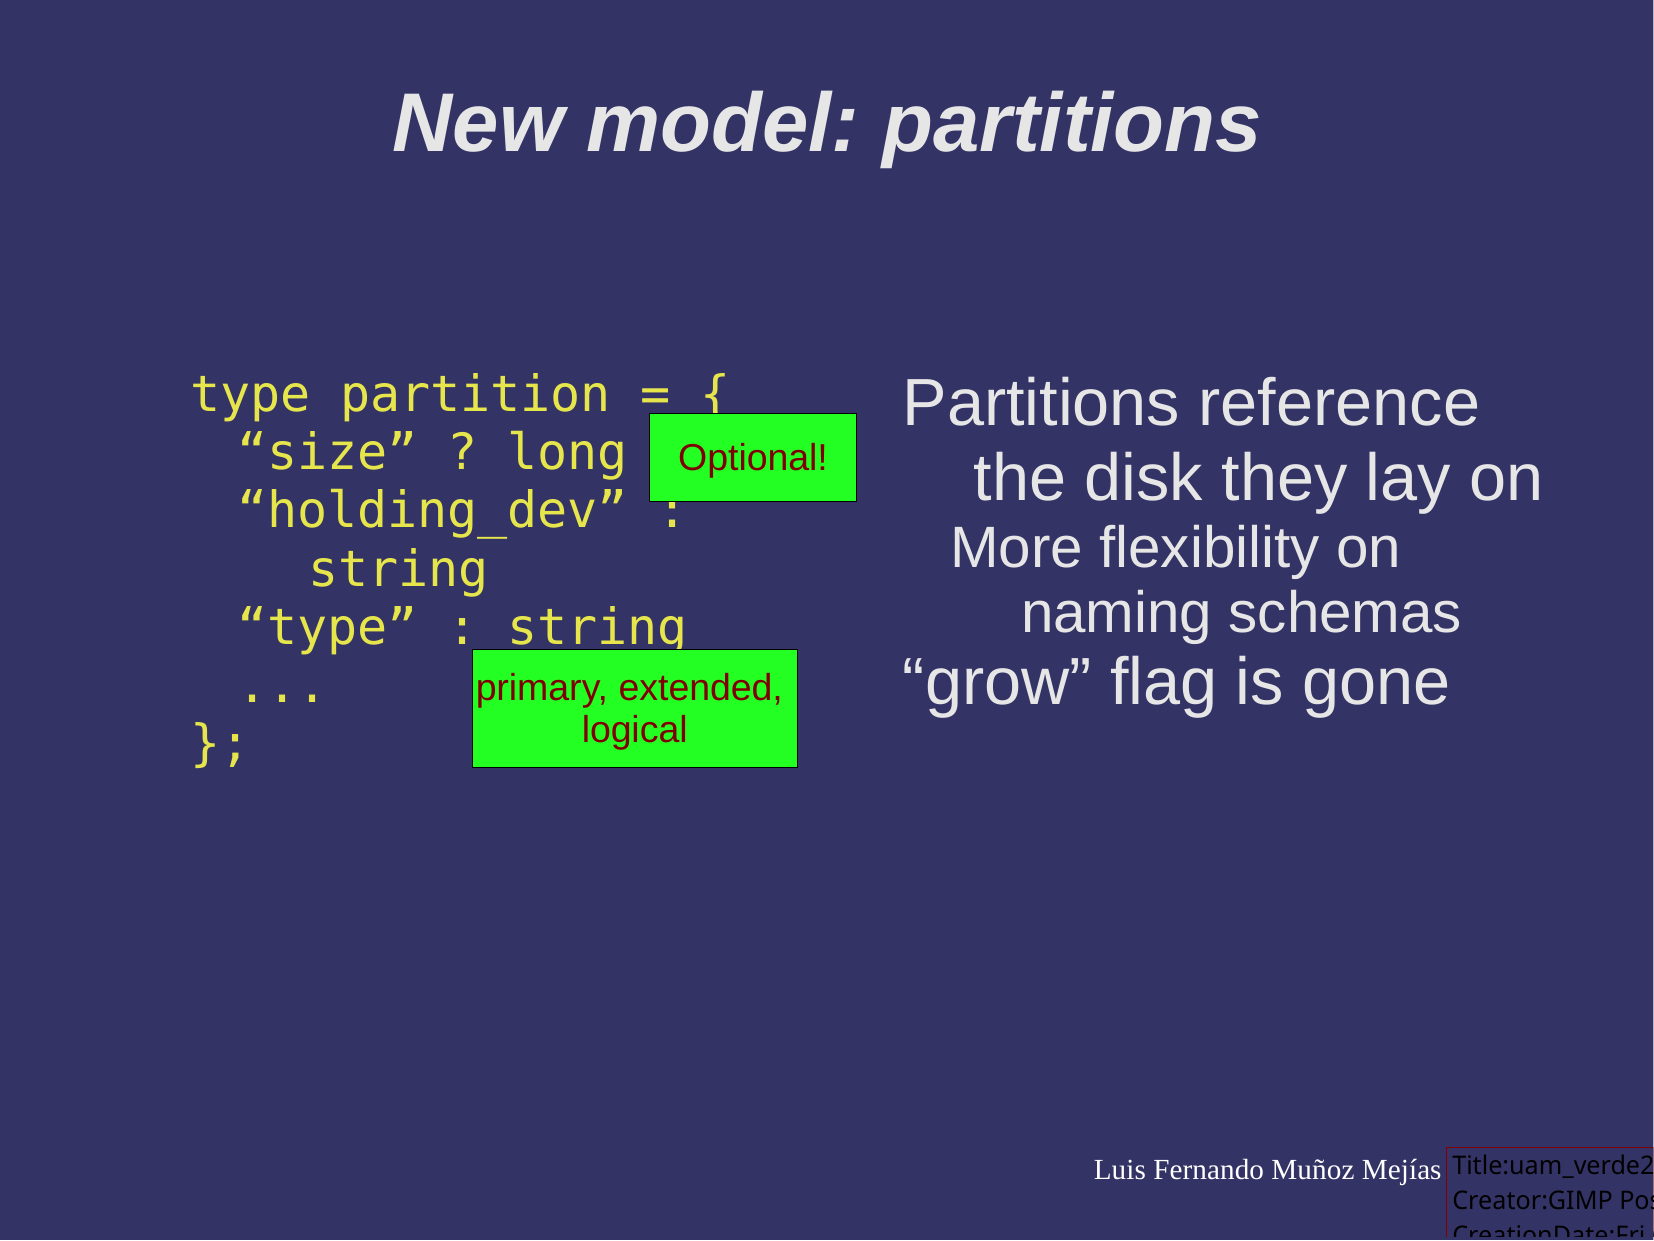

# New model: partitions
type partition = {
“size” ? long
“holding_dev” : string
“type” : string
...
};
Partitions reference the disk they lay on
More flexibility on naming schemas
“grow” flag is gone
Optional!
primary, extended,
logical
Luis Fernando Muñoz Mejías